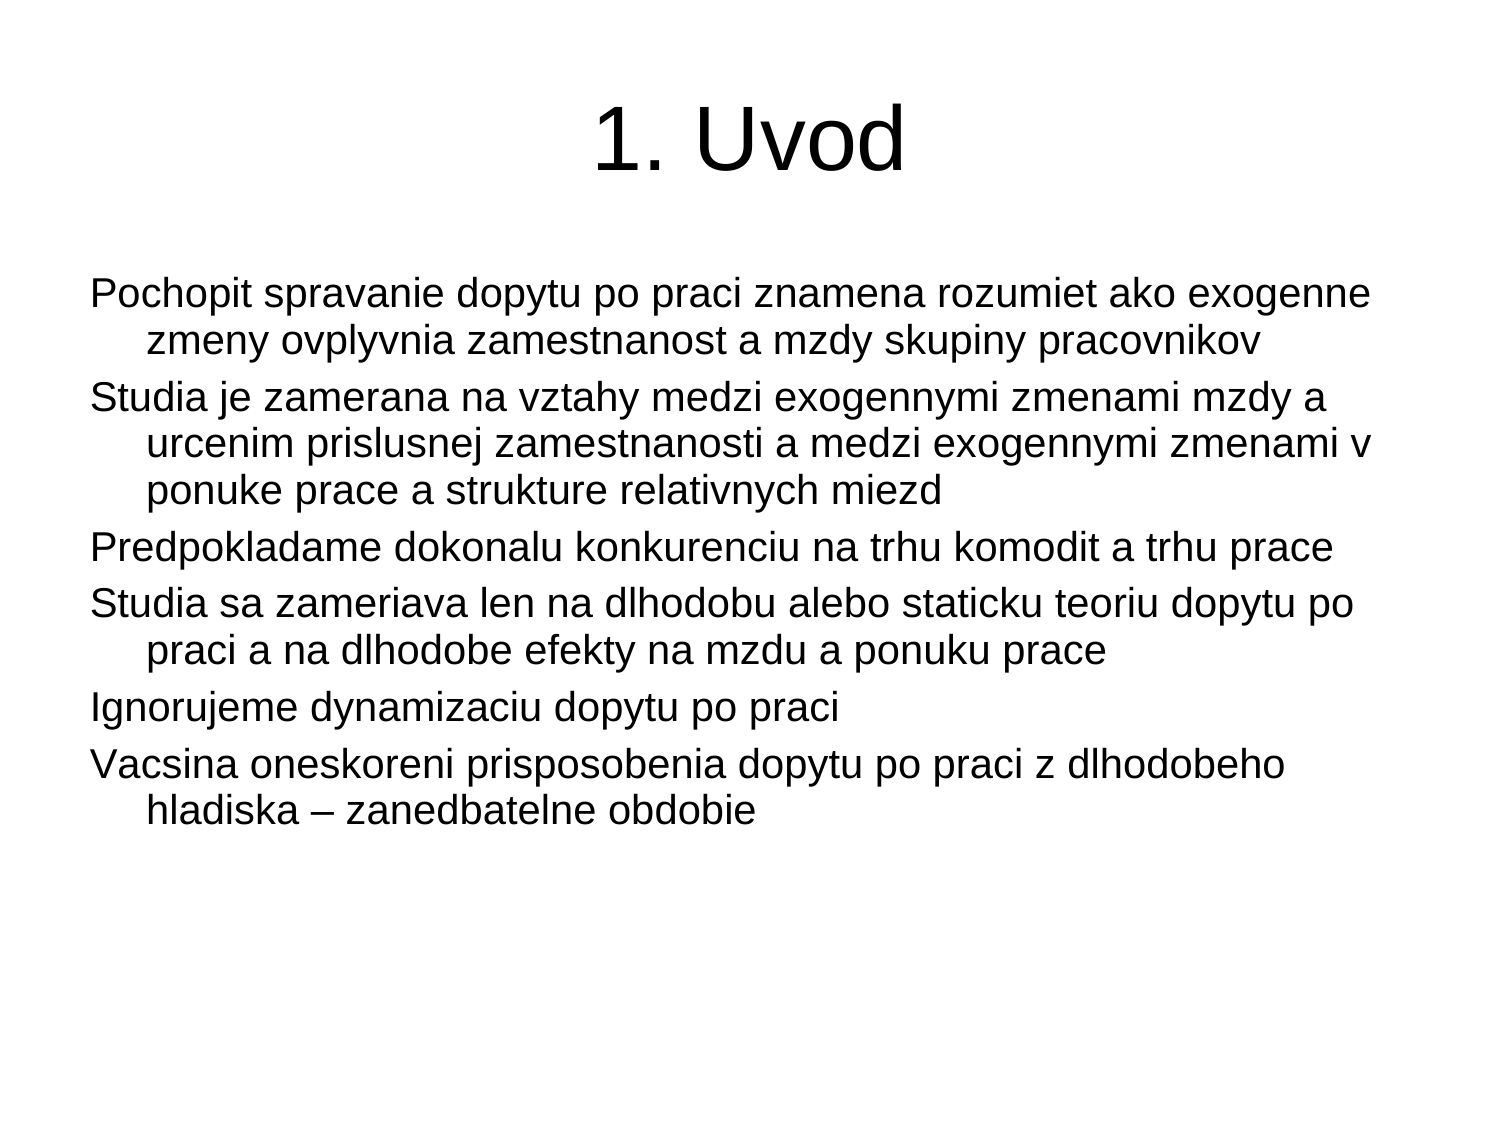

# 1. Uvod
Pochopit spravanie dopytu po praci znamena rozumiet ako exogenne zmeny ovplyvnia zamestnanost a mzdy skupiny pracovnikov
Studia je zamerana na vztahy medzi exogennymi zmenami mzdy a urcenim prislusnej zamestnanosti a medzi exogennymi zmenami v ponuke prace a strukture relativnych miezd
Predpokladame dokonalu konkurenciu na trhu komodit a trhu prace
Studia sa zameriava len na dlhodobu alebo staticku teoriu dopytu po praci a na dlhodobe efekty na mzdu a ponuku prace
Ignorujeme dynamizaciu dopytu po praci
Vacsina oneskoreni prisposobenia dopytu po praci z dlhodobeho hladiska – zanedbatelne obdobie